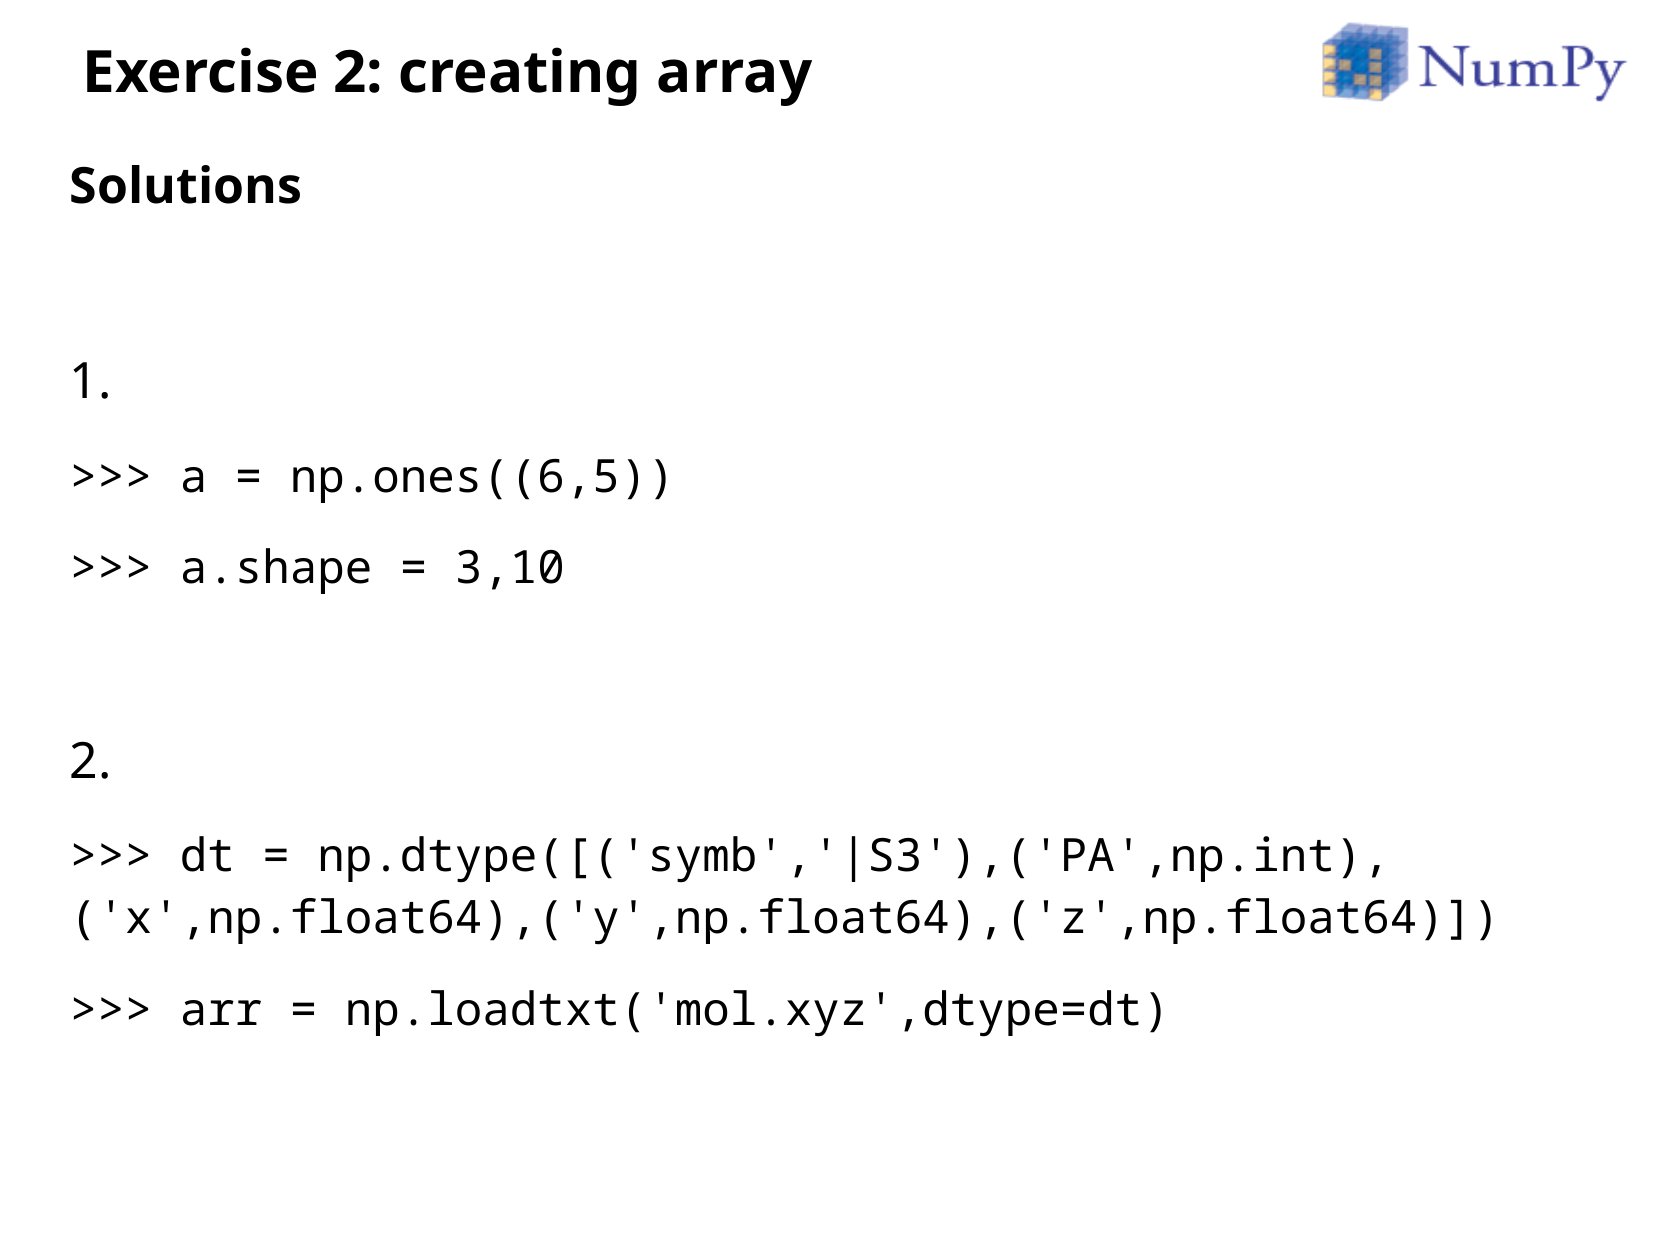

# Exercise 2: creating array
Solutions
1.
>>> a = np.ones((6,5))
>>> a.shape = 3,10
2.
>>> dt = np.dtype([('symb','|S3'),('PA',np.int),('x',np.float64),('y',np.float64),('z',np.float64)])
>>> arr = np.loadtxt('mol.xyz',dtype=dt)